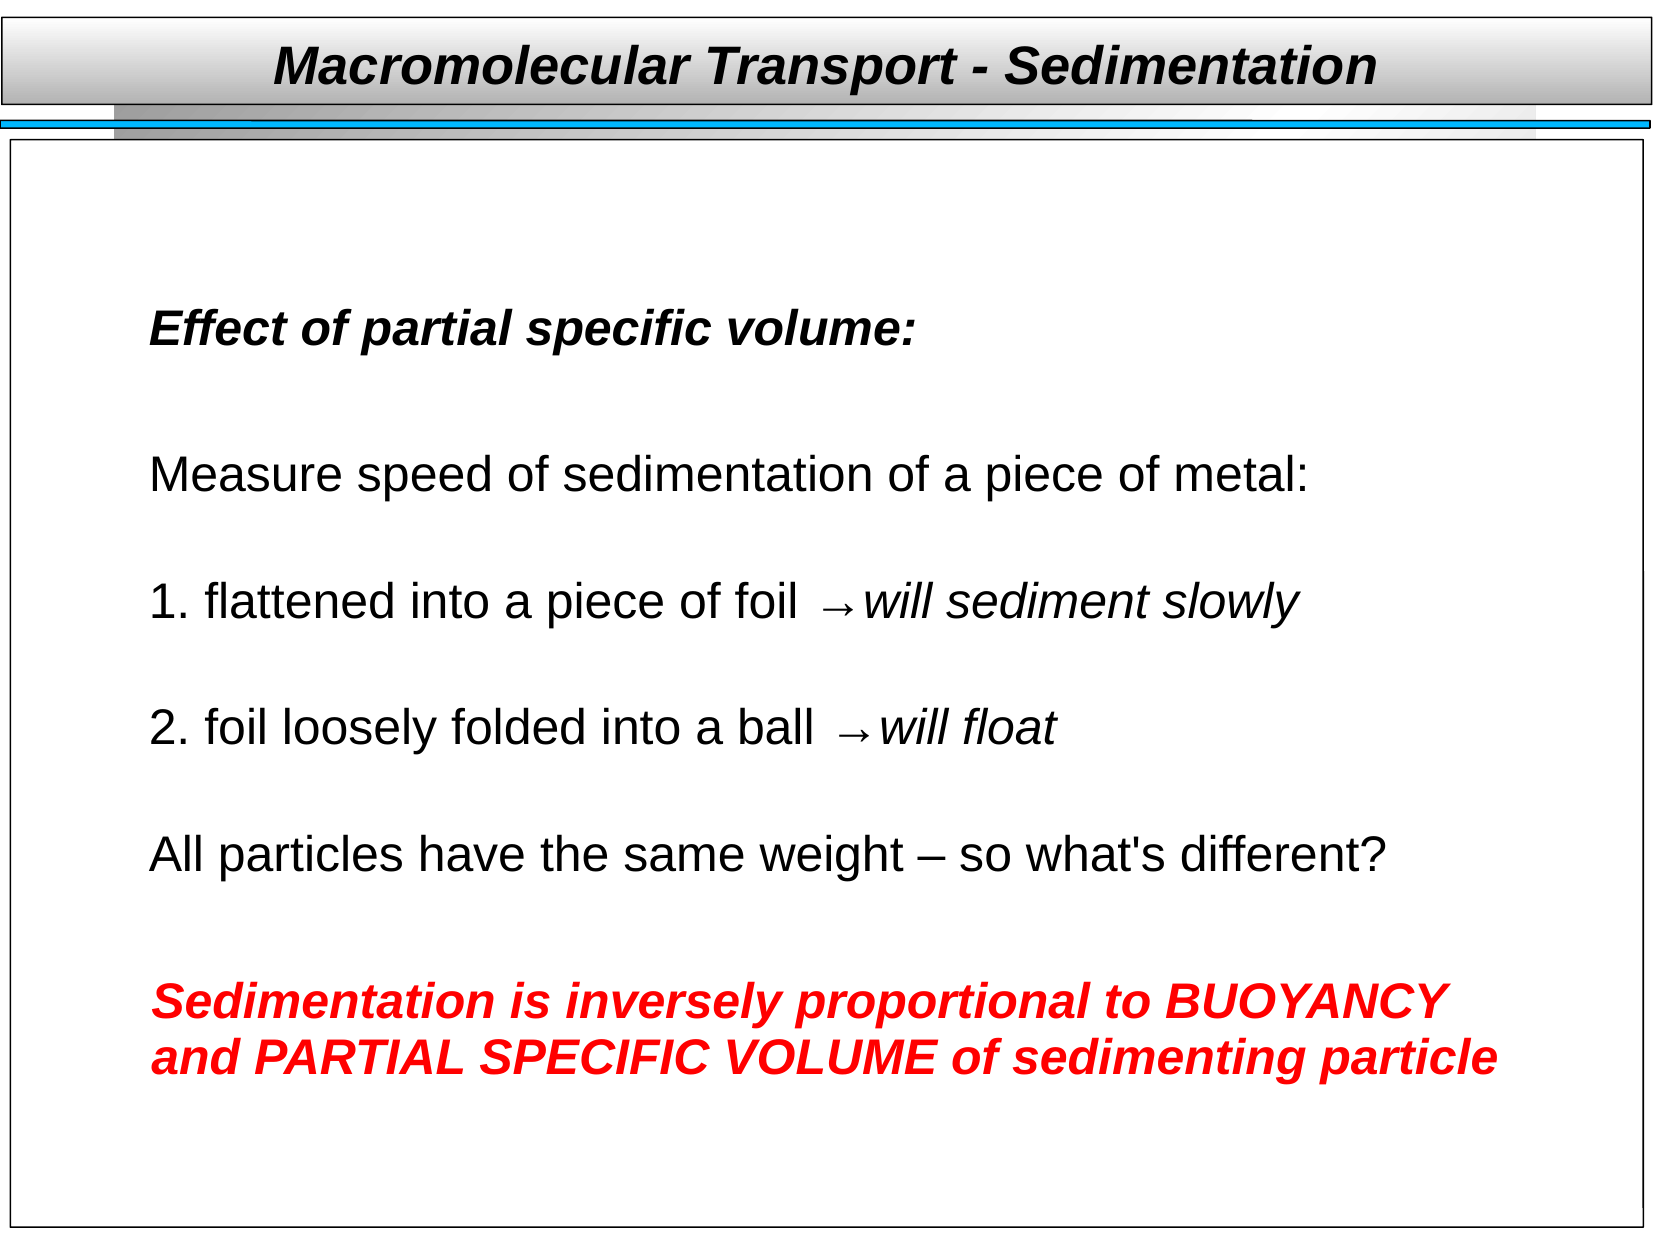

Macromolecular Transport - Sedimentation
Effect of partial specific volume:
Measure speed of sedimentation of a piece of metal:
1. flattened into a piece of foil →will sediment slowly
2. foil loosely folded into a ball →will float
All particles have the same weight – so what's different?
Sedimentation is inversely proportional to BUOYANCY and PARTIAL SPECIFIC VOLUME of sedimenting particle